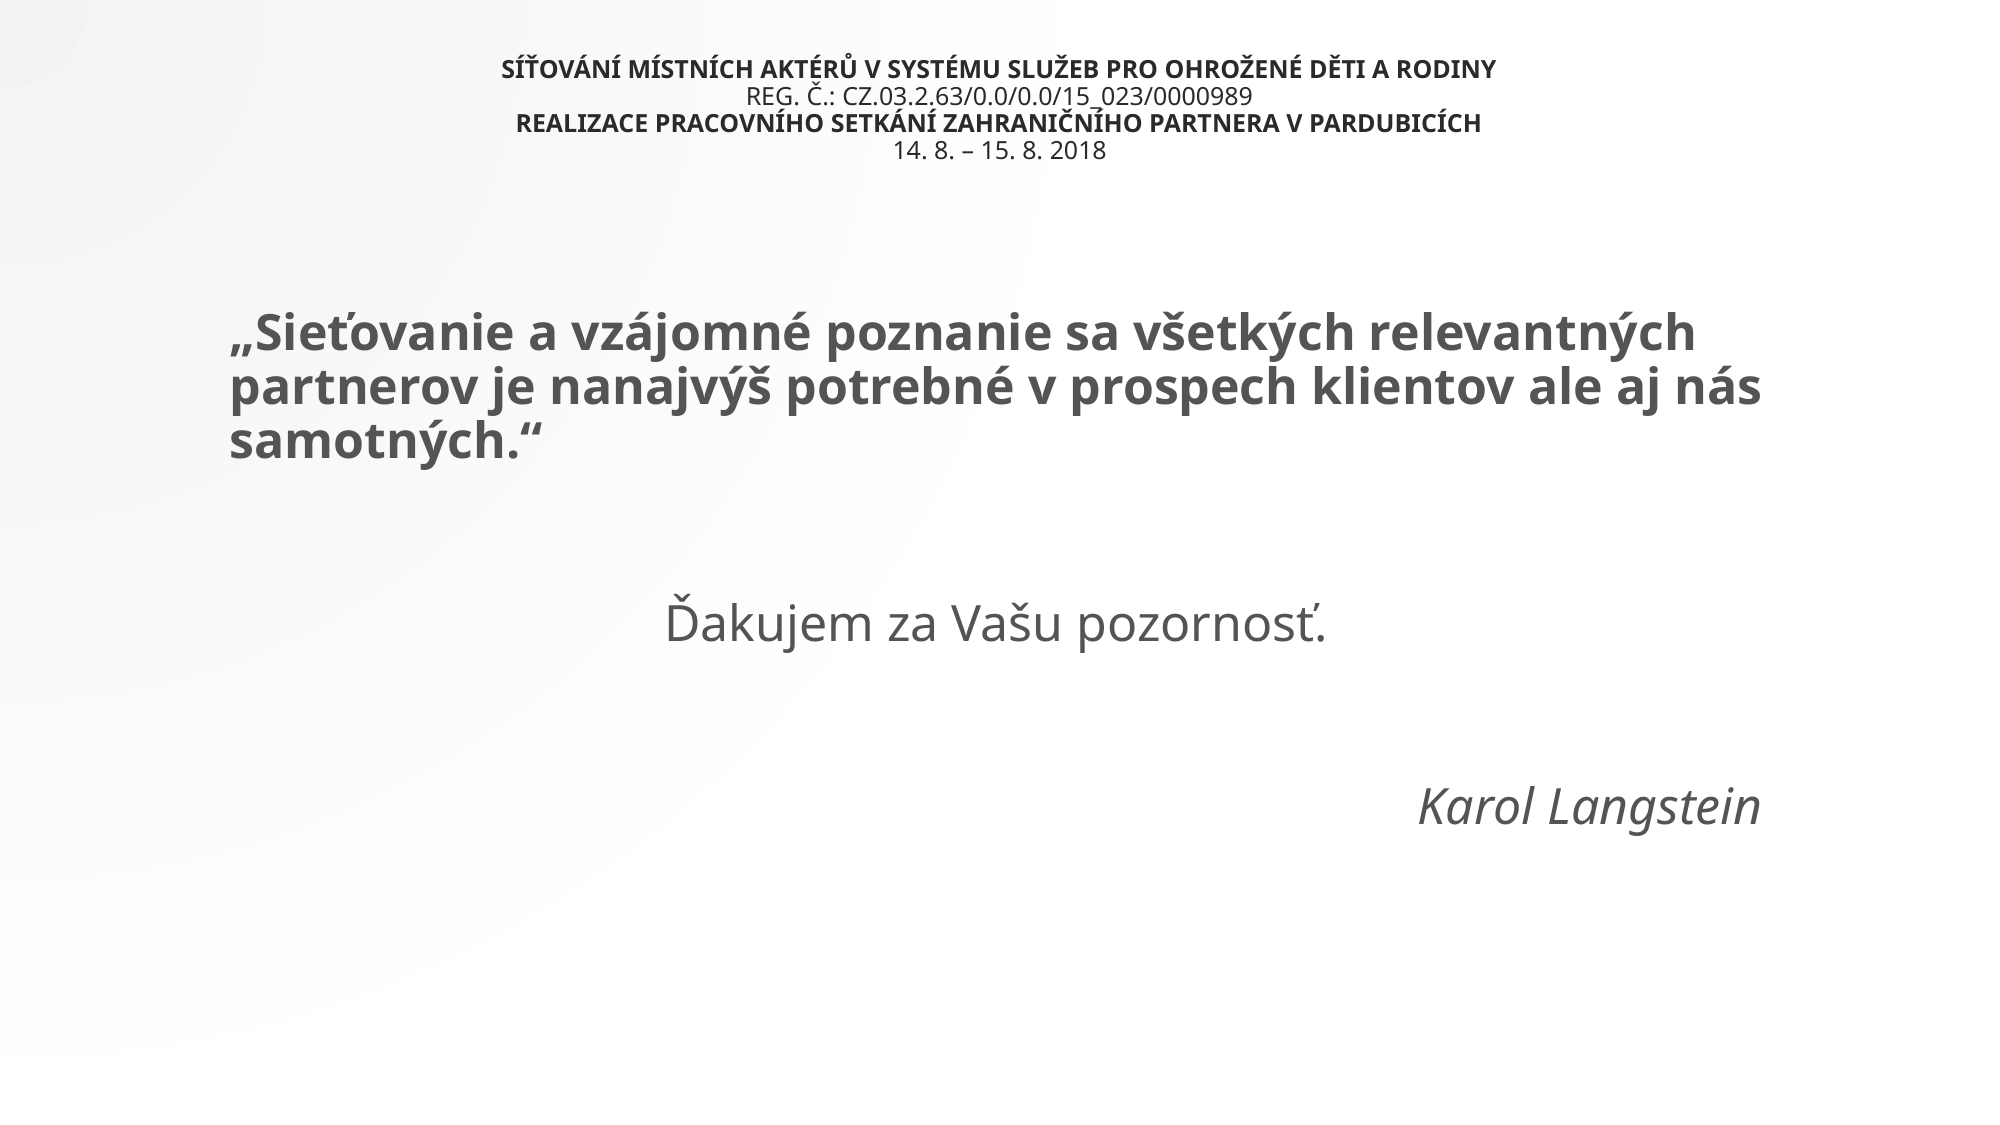

# Síťování místních aktérů v systému služeb pro ohrožené děti a rodiny reg. č.: CZ.03.2.63/0.0/0.0/15_023/0000989 Realizace pracovního setkání zahraničního partnera v Pardubicích 14. 8. – 15. 8. 2018
„Sieťovanie a vzájomné poznanie sa všetkých relevantných partnerov je nanajvýš potrebné v prospech klientov ale aj nás samotných.“
Ďakujem za Vašu pozornosť.
Karol Langstein